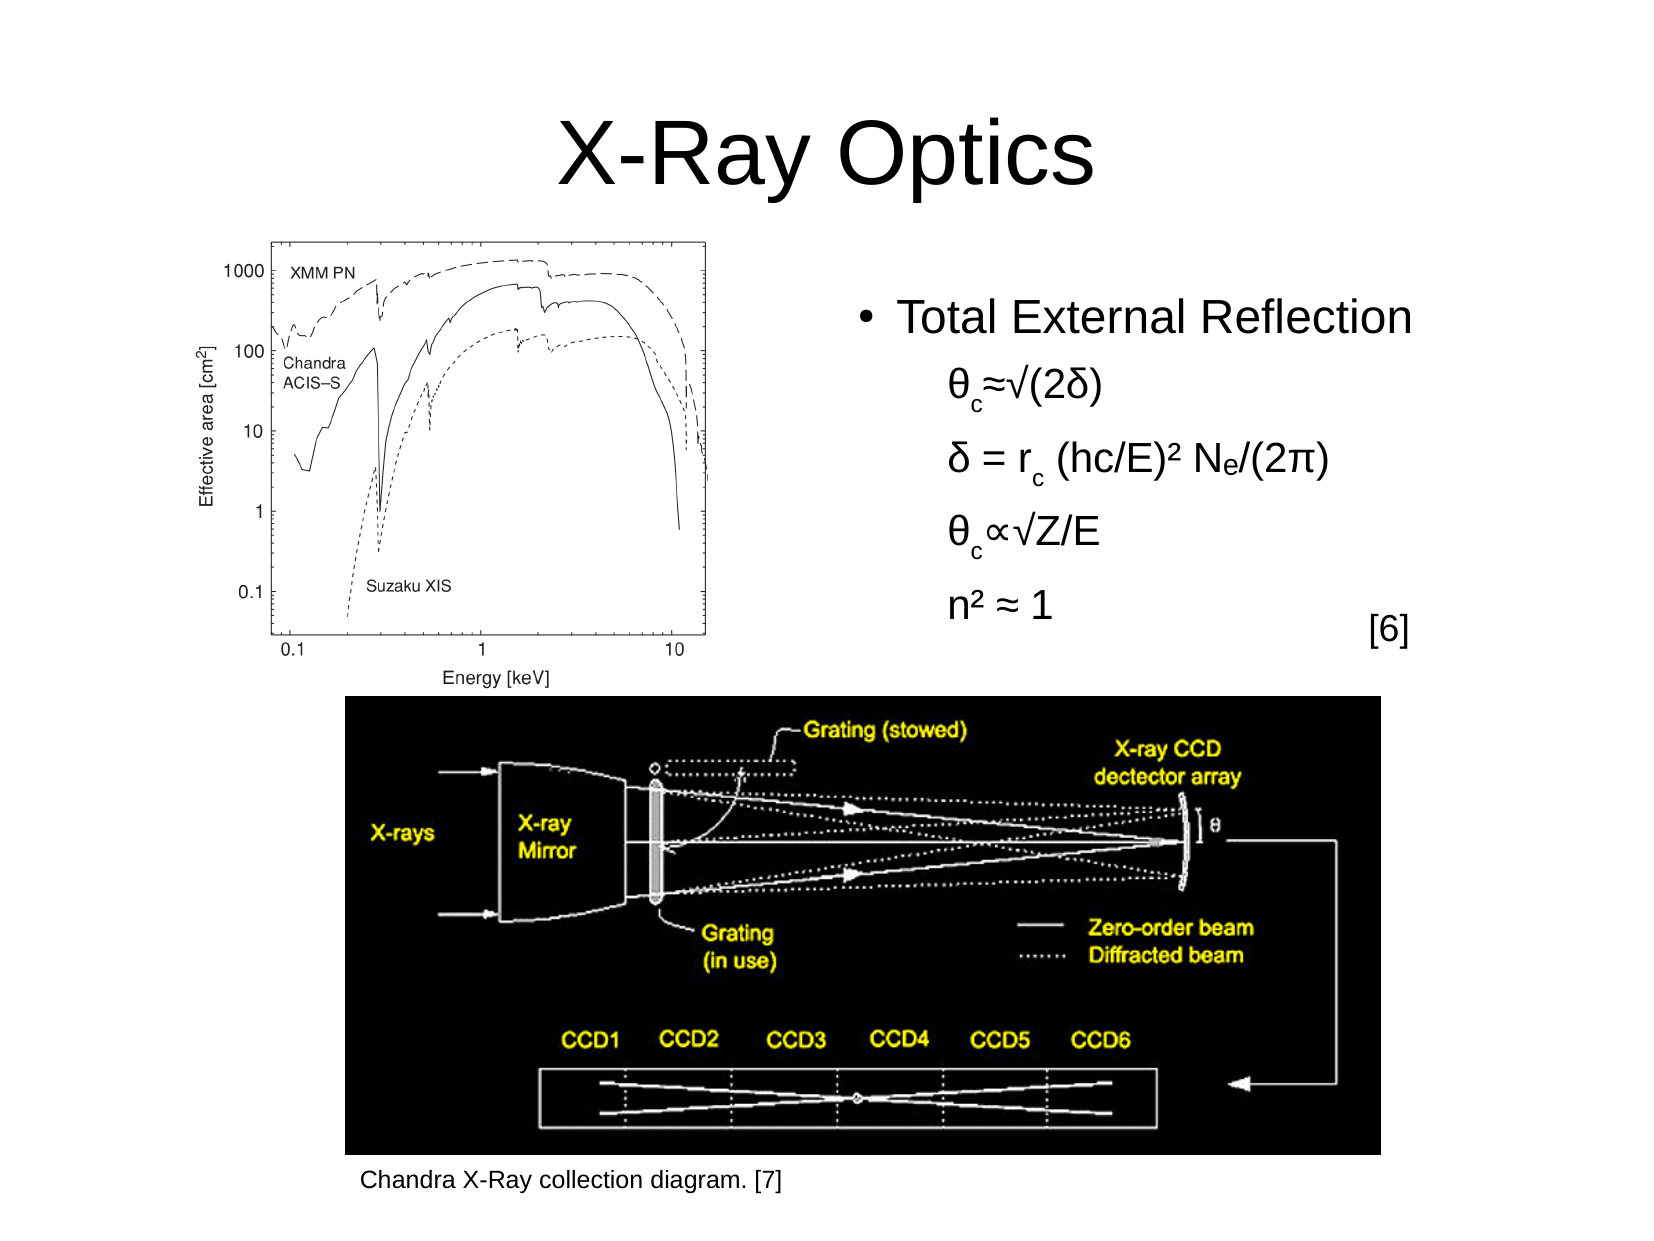

# X-Ray Optics
Total External Reflection
θc≈√(2δ)
δ = rc (hc/E)² Nₑ/(2π)
θc∝√Z/E
n² ≈ 1
[6]
Chandra X-Ray collection diagram. [7]